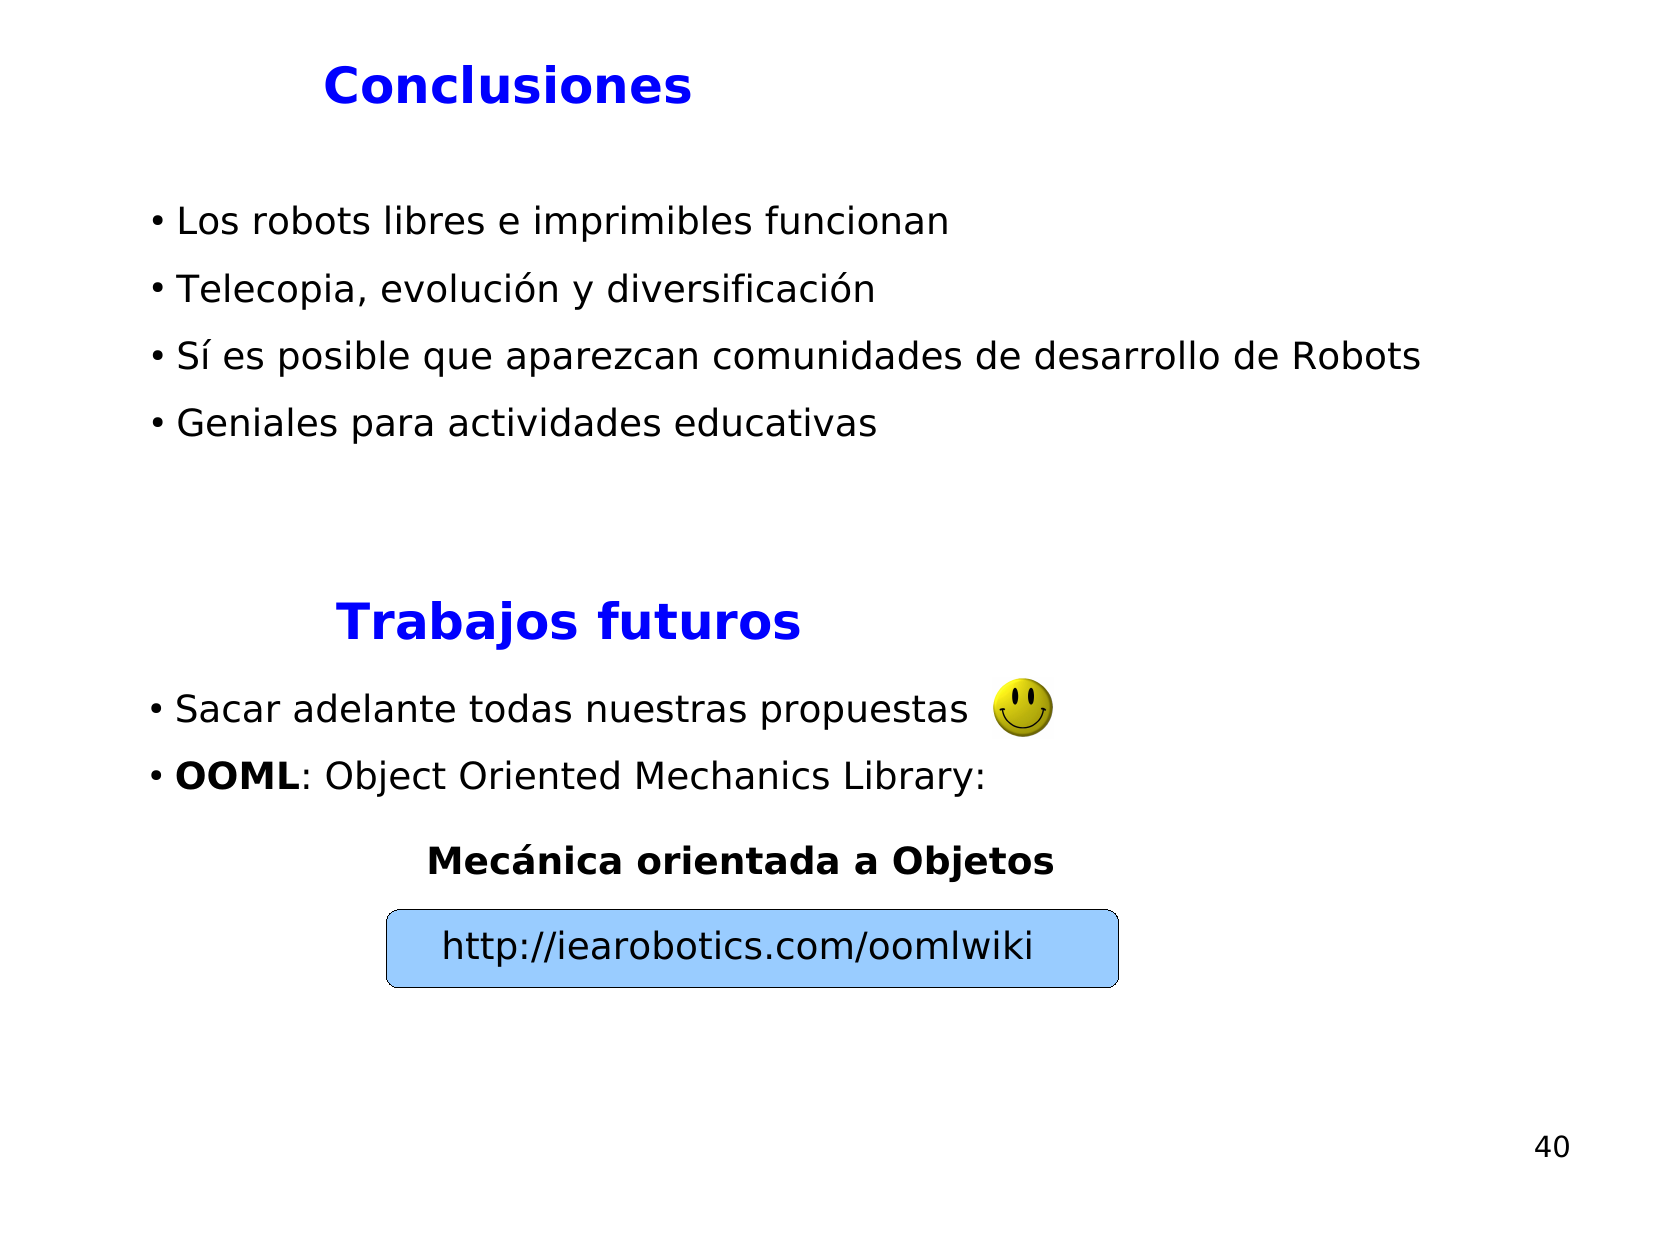

Conclusiones
 Los robots libres e imprimibles funcionan
 Telecopia, evolución y diversificación
 Sí es posible que aparezcan comunidades de desarrollo de Robots
 Geniales para actividades educativas
Trabajos futuros
 Sacar adelante todas nuestras propuestas
 OOML: Object Oriented Mechanics Library:
 Mecánica orientada a Objetos
http://iearobotics.com/oomlwiki
40